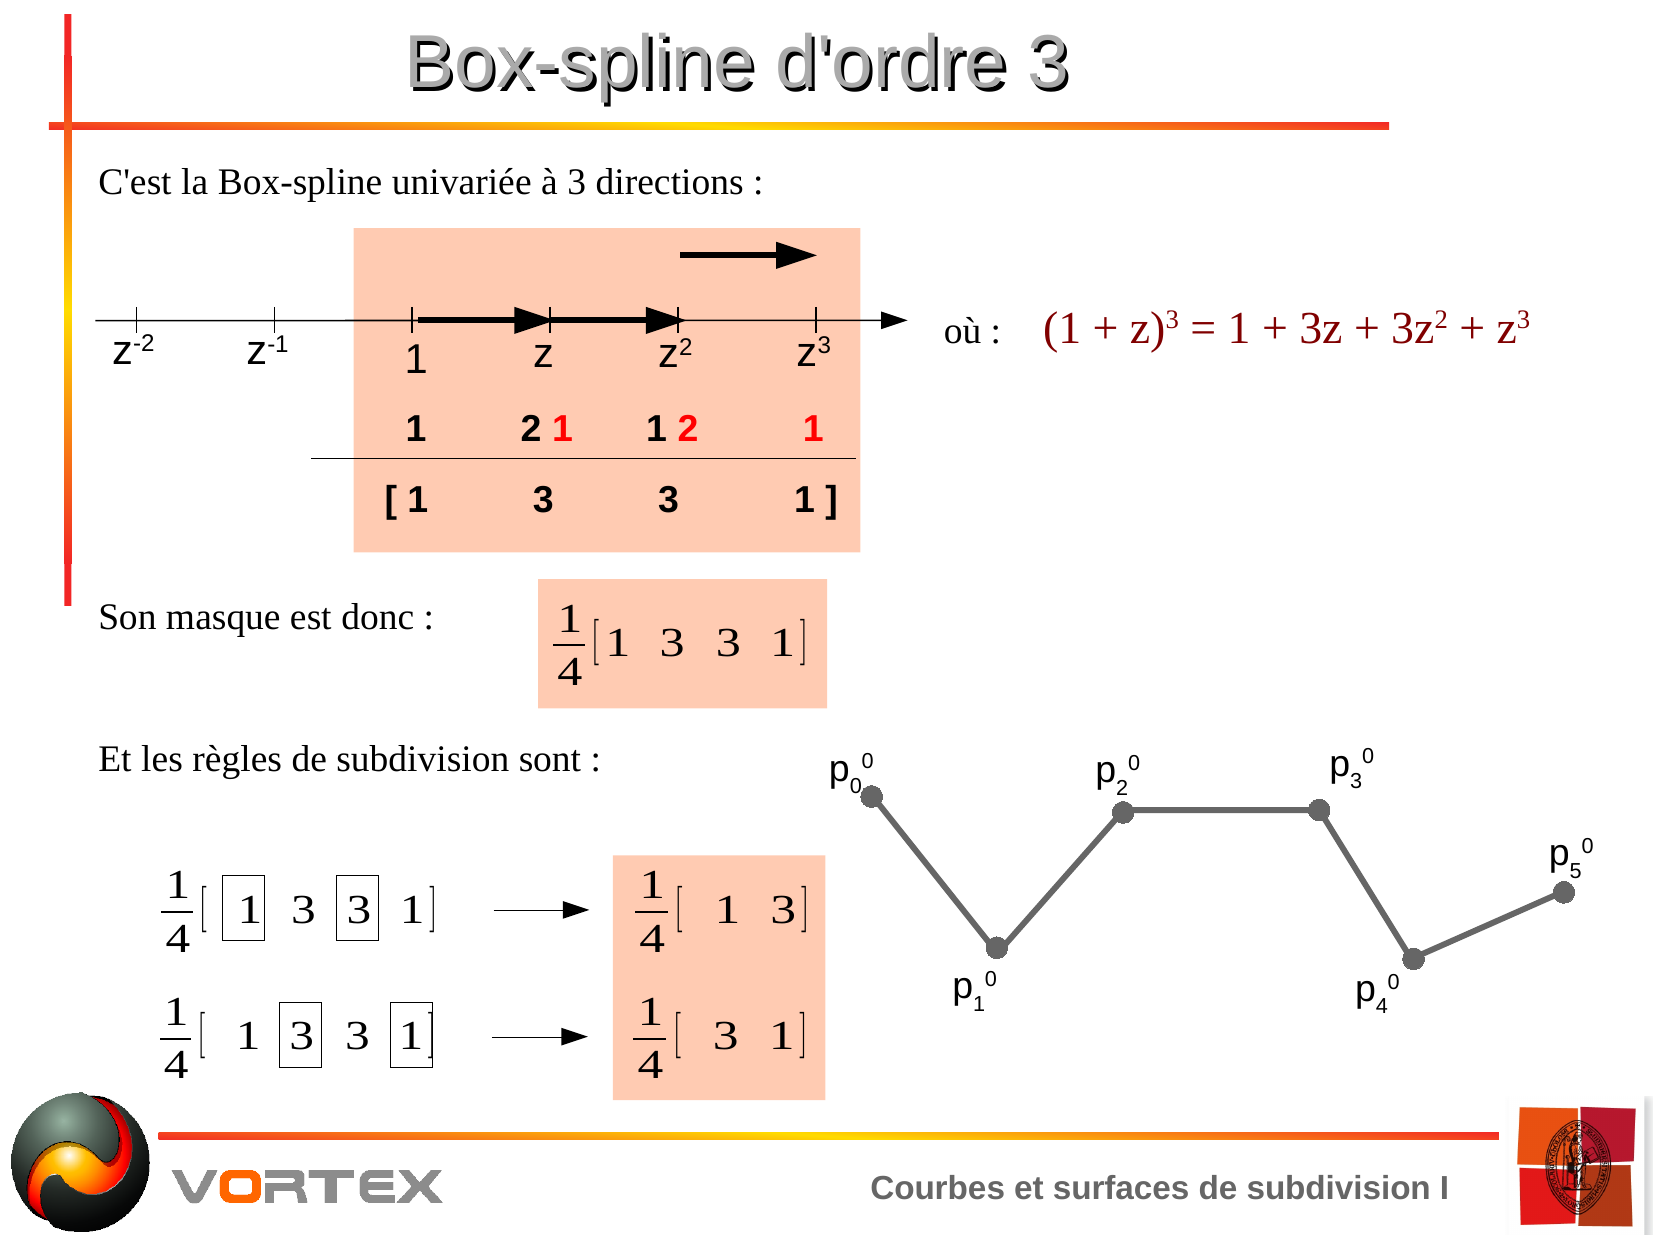

# Box-spline d'ordre 3
C'est la Box-spline univariée à 3 directions :
 où : (1 + z)3 = 1 + 3z + 3z2 + z3
Son masque est donc :
Et les règles de subdivision sont :
z-2
z-1
z3
z
z2
1
 1 2 1 1 2 1
[ 1 3 3 1 ]
p30
p00
p20
p50
p10
p40